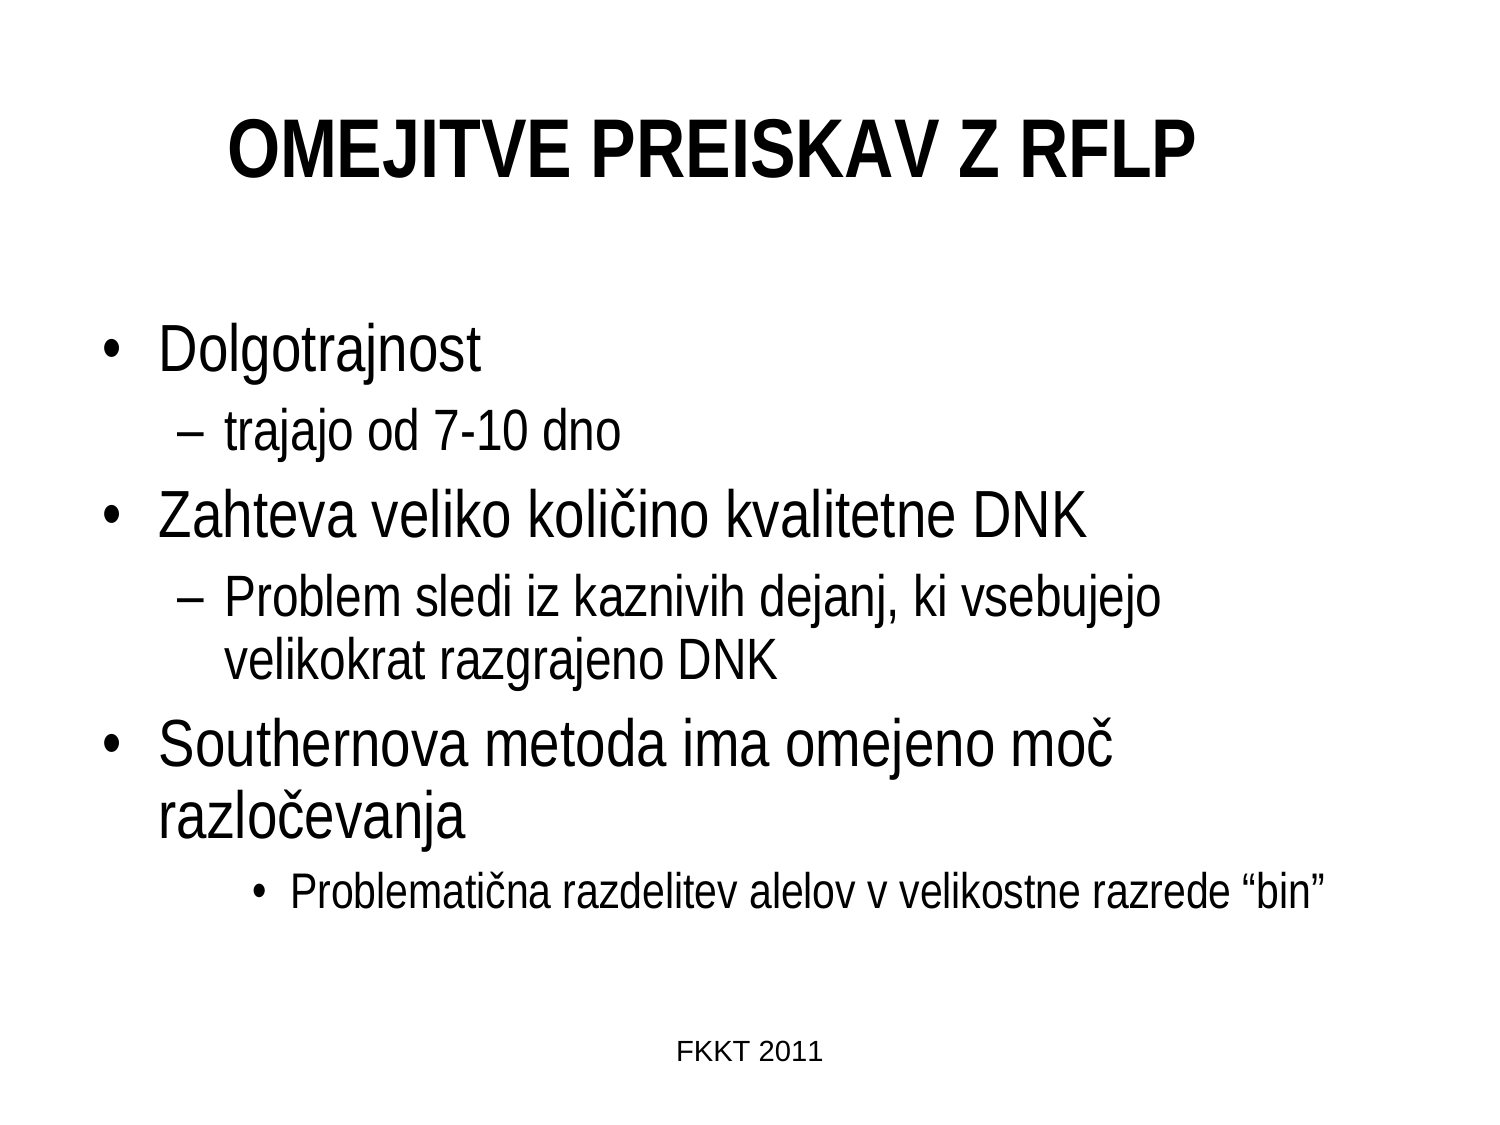

# OMEJITVE PREISKAV Z RFLP
Dolgotrajnost
trajajo od 7-10 dno
Zahteva veliko količino kvalitetne DNK
Problem sledi iz kaznivih dejanj, ki vsebujejo velikokrat razgrajeno DNK
Southernova metoda ima omejeno moč razločevanja
Problematična razdelitev alelov v velikostne razrede “bin”
FKKT 2011